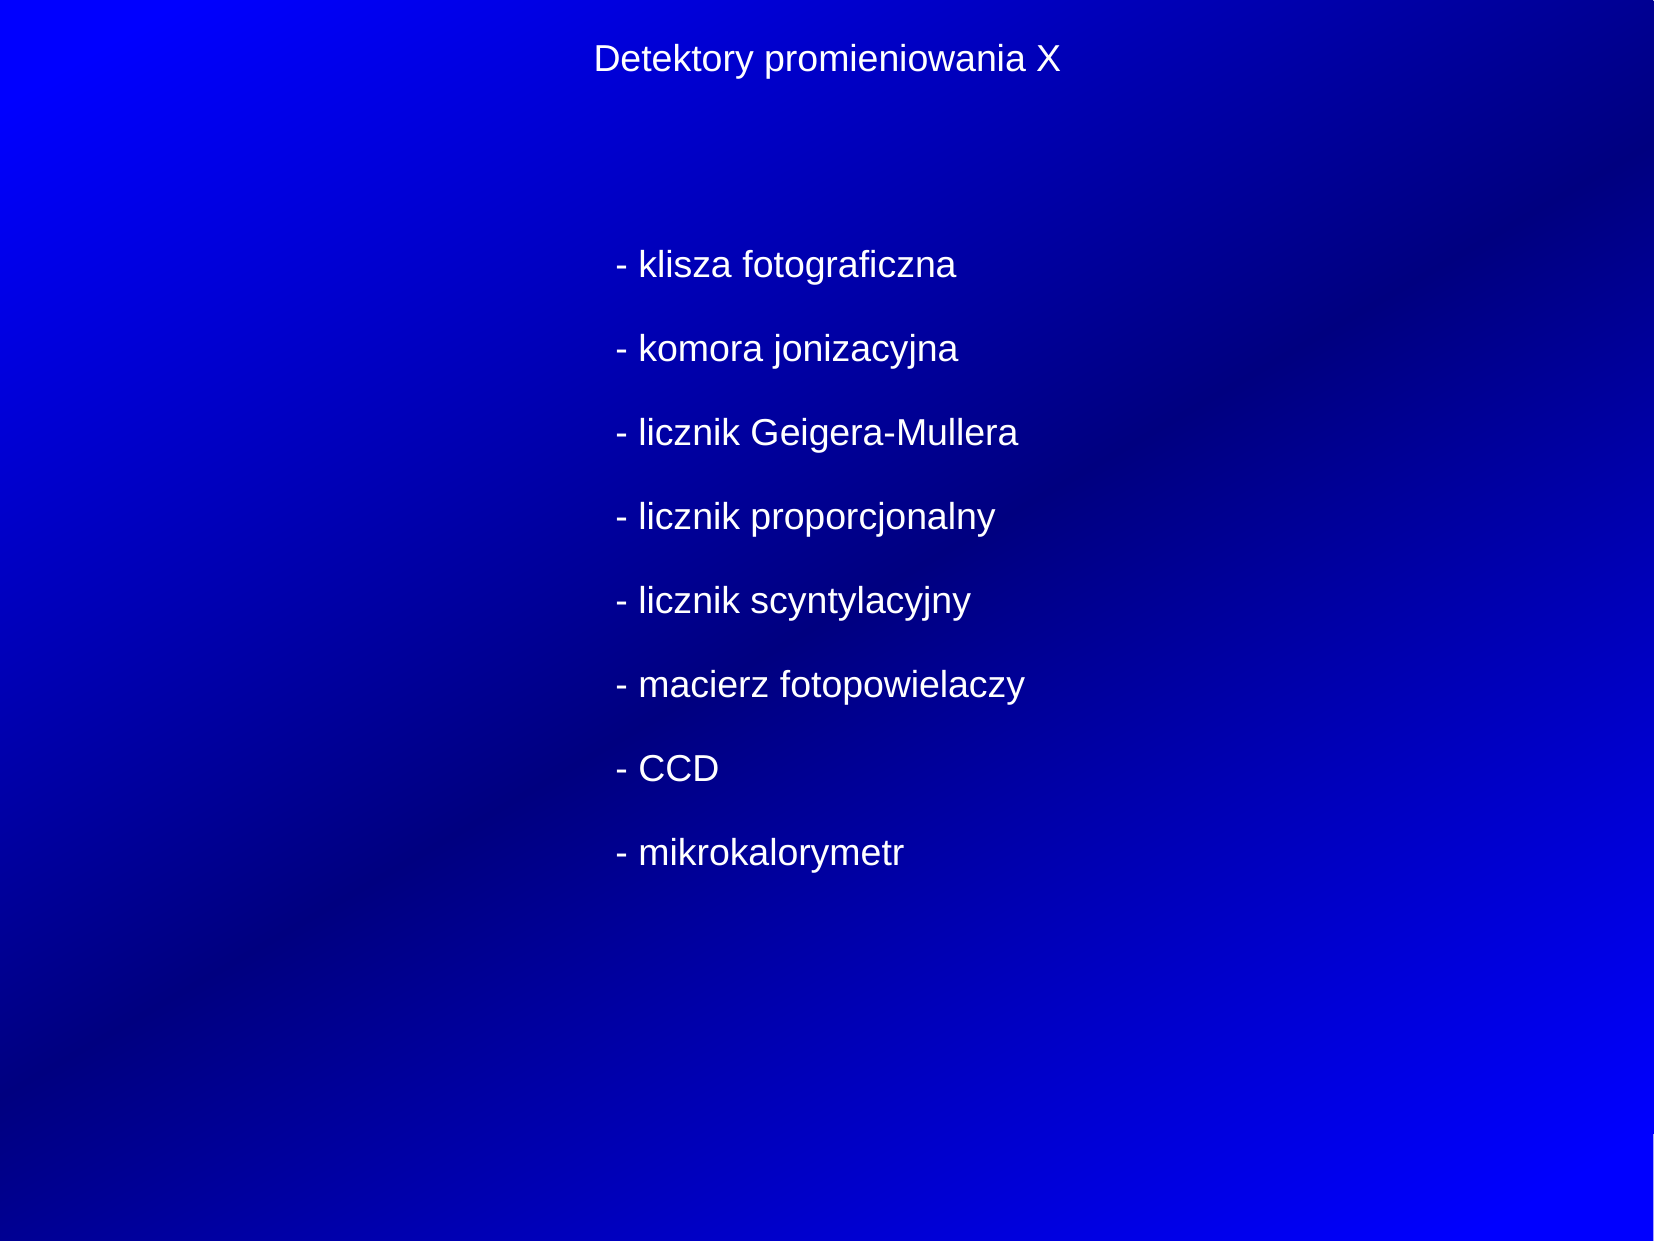

Detektory promieniowania X
- klisza fotograficzna
- komora jonizacyjna
- licznik Geigera-Mullera
- licznik proporcjonalny
- licznik scyntylacyjny
- macierz fotopowielaczy
- CCD
- mikrokalorymetr